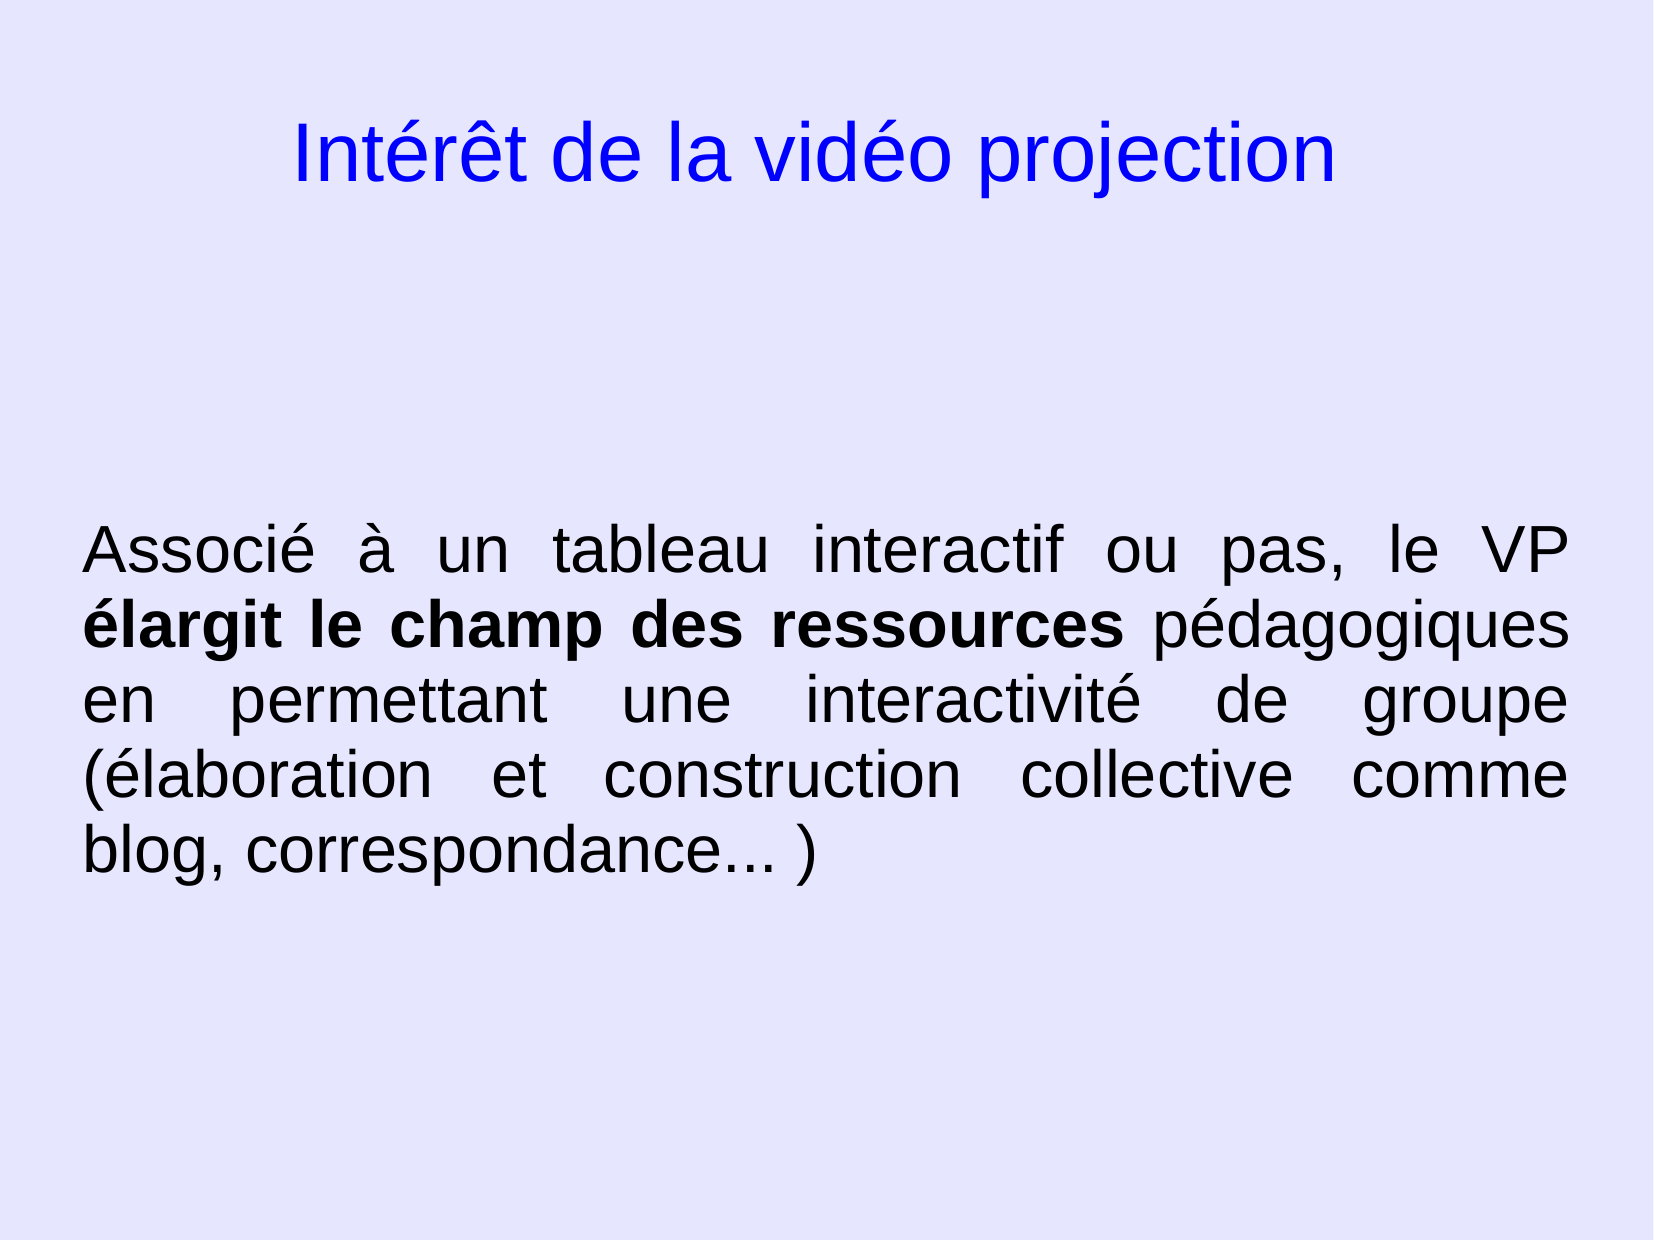

# Intérêt de la vidéo projection
Associé à un tableau interactif ou pas, le VP élargit le champ des ressources pédagogiques en permettant une interactivité de groupe (élaboration et construction collective comme blog, correspondance... )